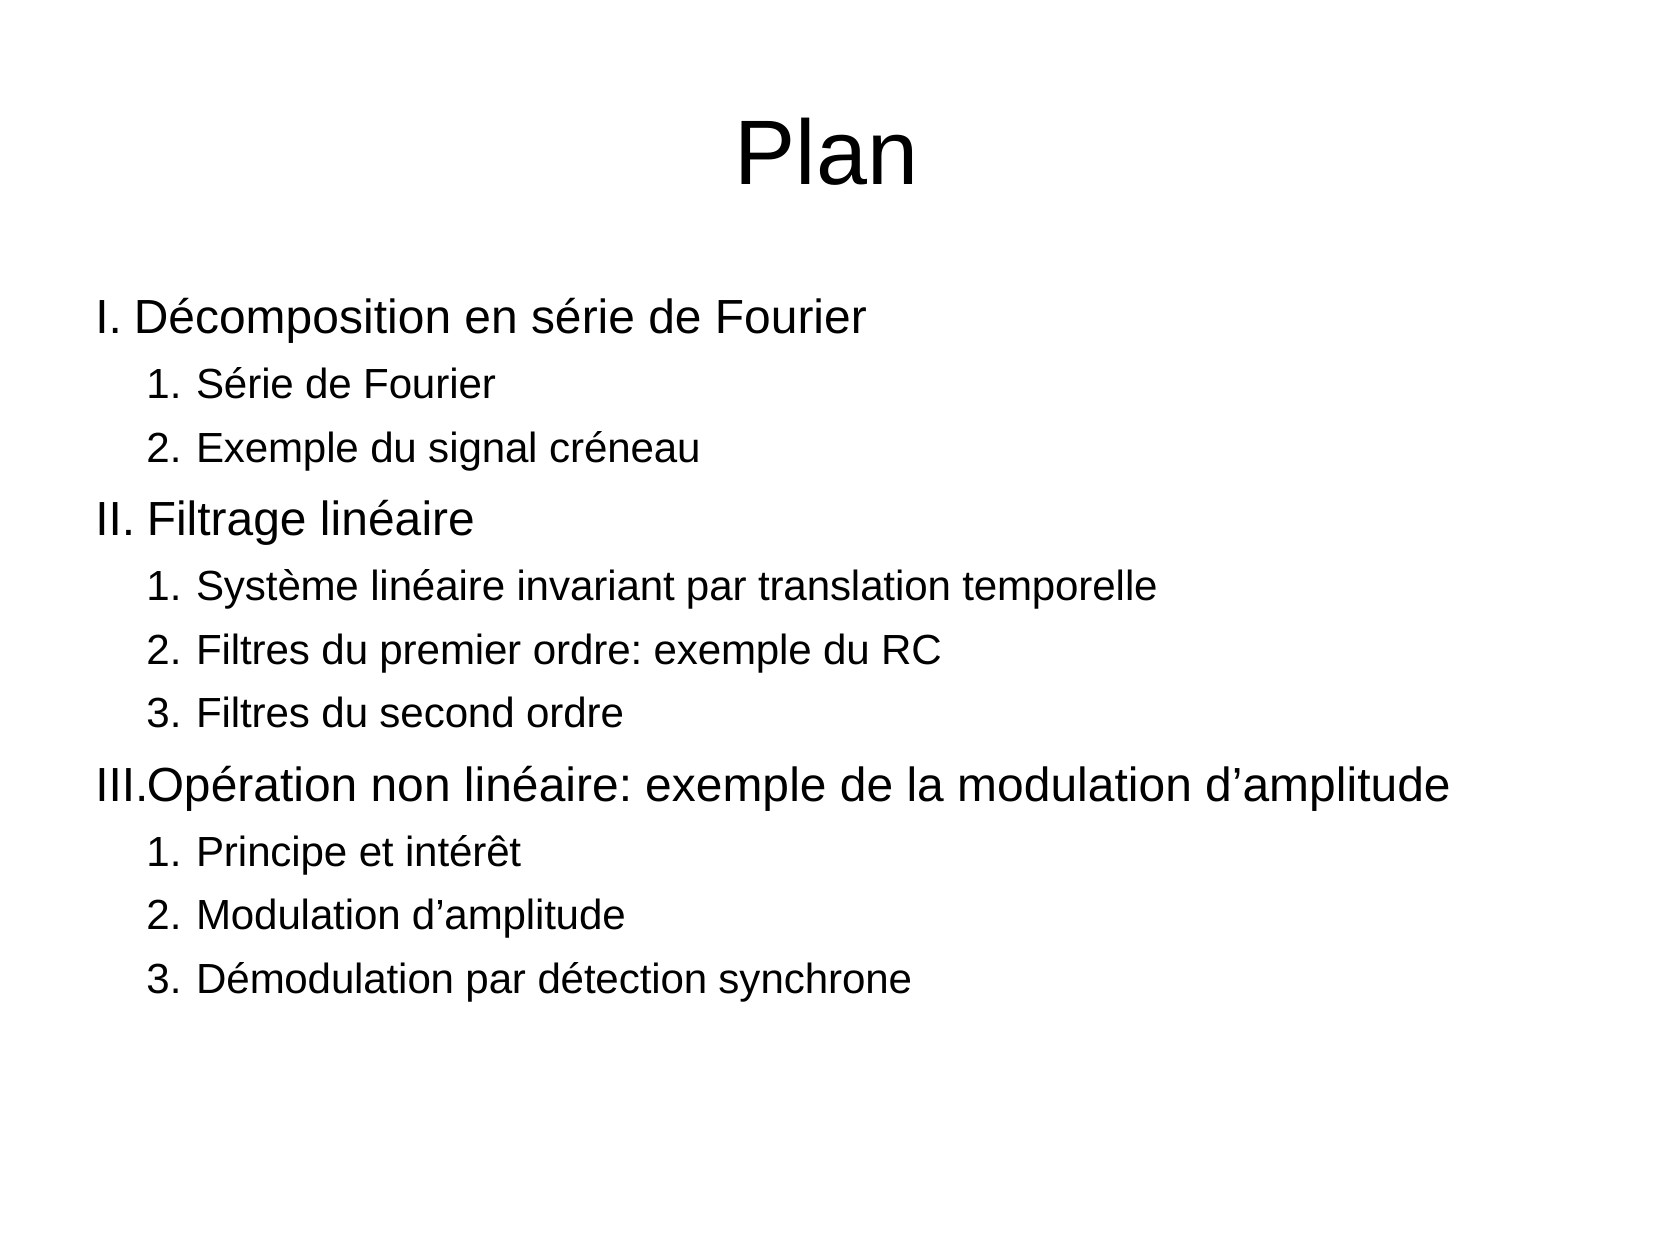

# Plan
Décomposition en série de Fourier
 Série de Fourier
 Exemple du signal créneau
 Filtrage linéaire
 Système linéaire invariant par translation temporelle
 Filtres du premier ordre: exemple du RC
 Filtres du second ordre
 Opération non linéaire: exemple de la modulation d’amplitude
 Principe et intérêt
 Modulation d’amplitude
 Démodulation par détection synchrone